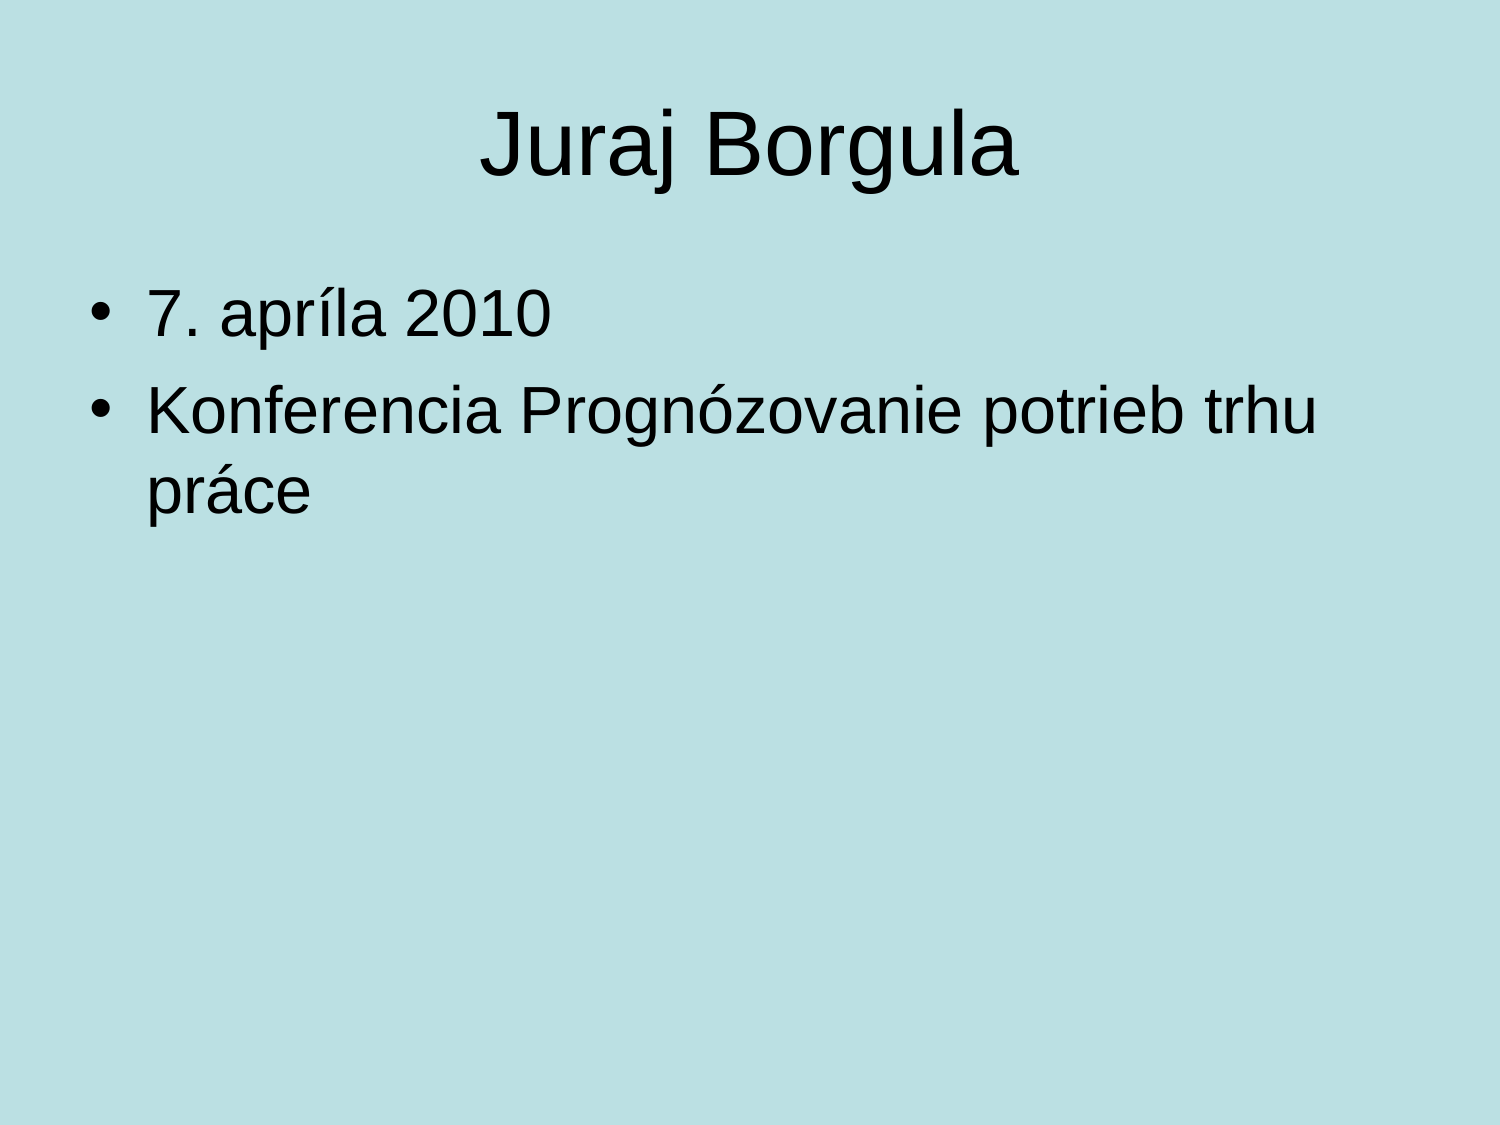

# Juraj Borgula
7. apríla 2010
Konferencia Prognózovanie potrieb trhu práce